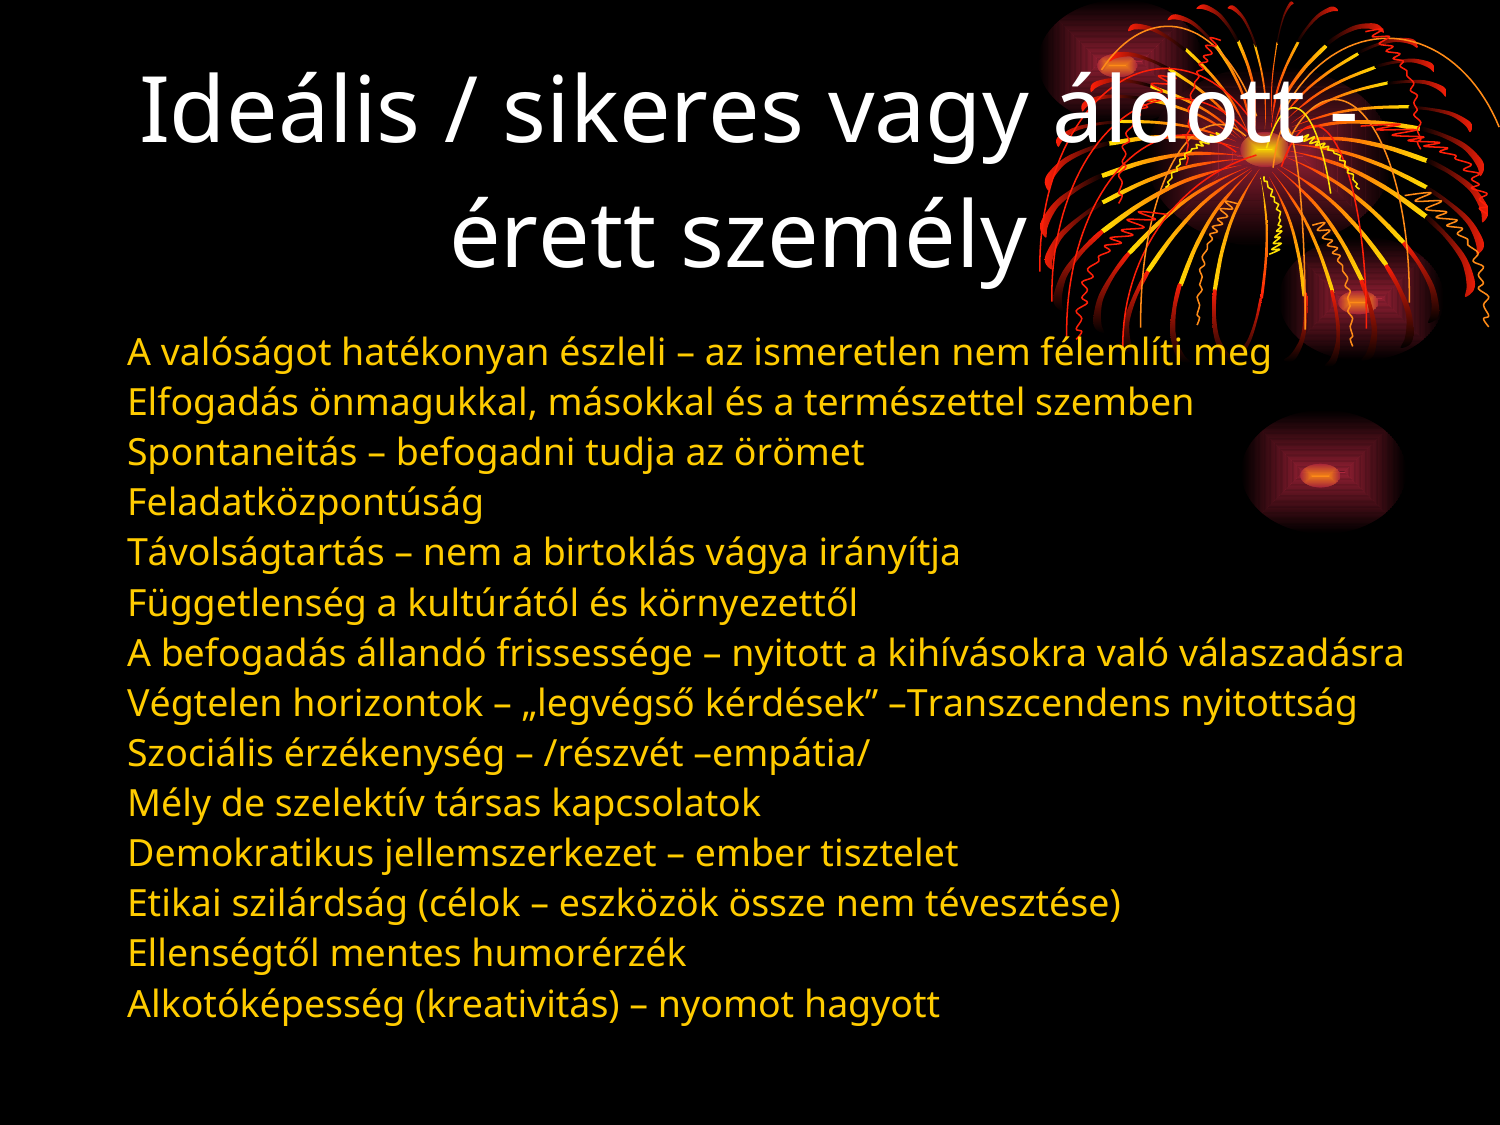

# Ideális / sikeres vagy áldott - érett személy
A valóságot hatékonyan észleli – az ismeretlen nem félemlíti meg
Elfogadás önmagukkal, másokkal és a természettel szemben
Spontaneitás – befogadni tudja az örömet
Feladatközpontúság
Távolságtartás – nem a birtoklás vágya irányítja
Függetlenség a kultúrától és környezettől
A befogadás állandó frissessége – nyitott a kihívásokra való válaszadásra
Végtelen horizontok – „legvégső kérdések” –Transzcendens nyitottság
Szociális érzékenység – /részvét –empátia/
Mély de szelektív társas kapcsolatok
Demokratikus jellemszerkezet – ember tisztelet
Etikai szilárdság (célok – eszközök össze nem tévesztése)
Ellenségtől mentes humorérzék
Alkotóképesség (kreativitás) – nyomot hagyott